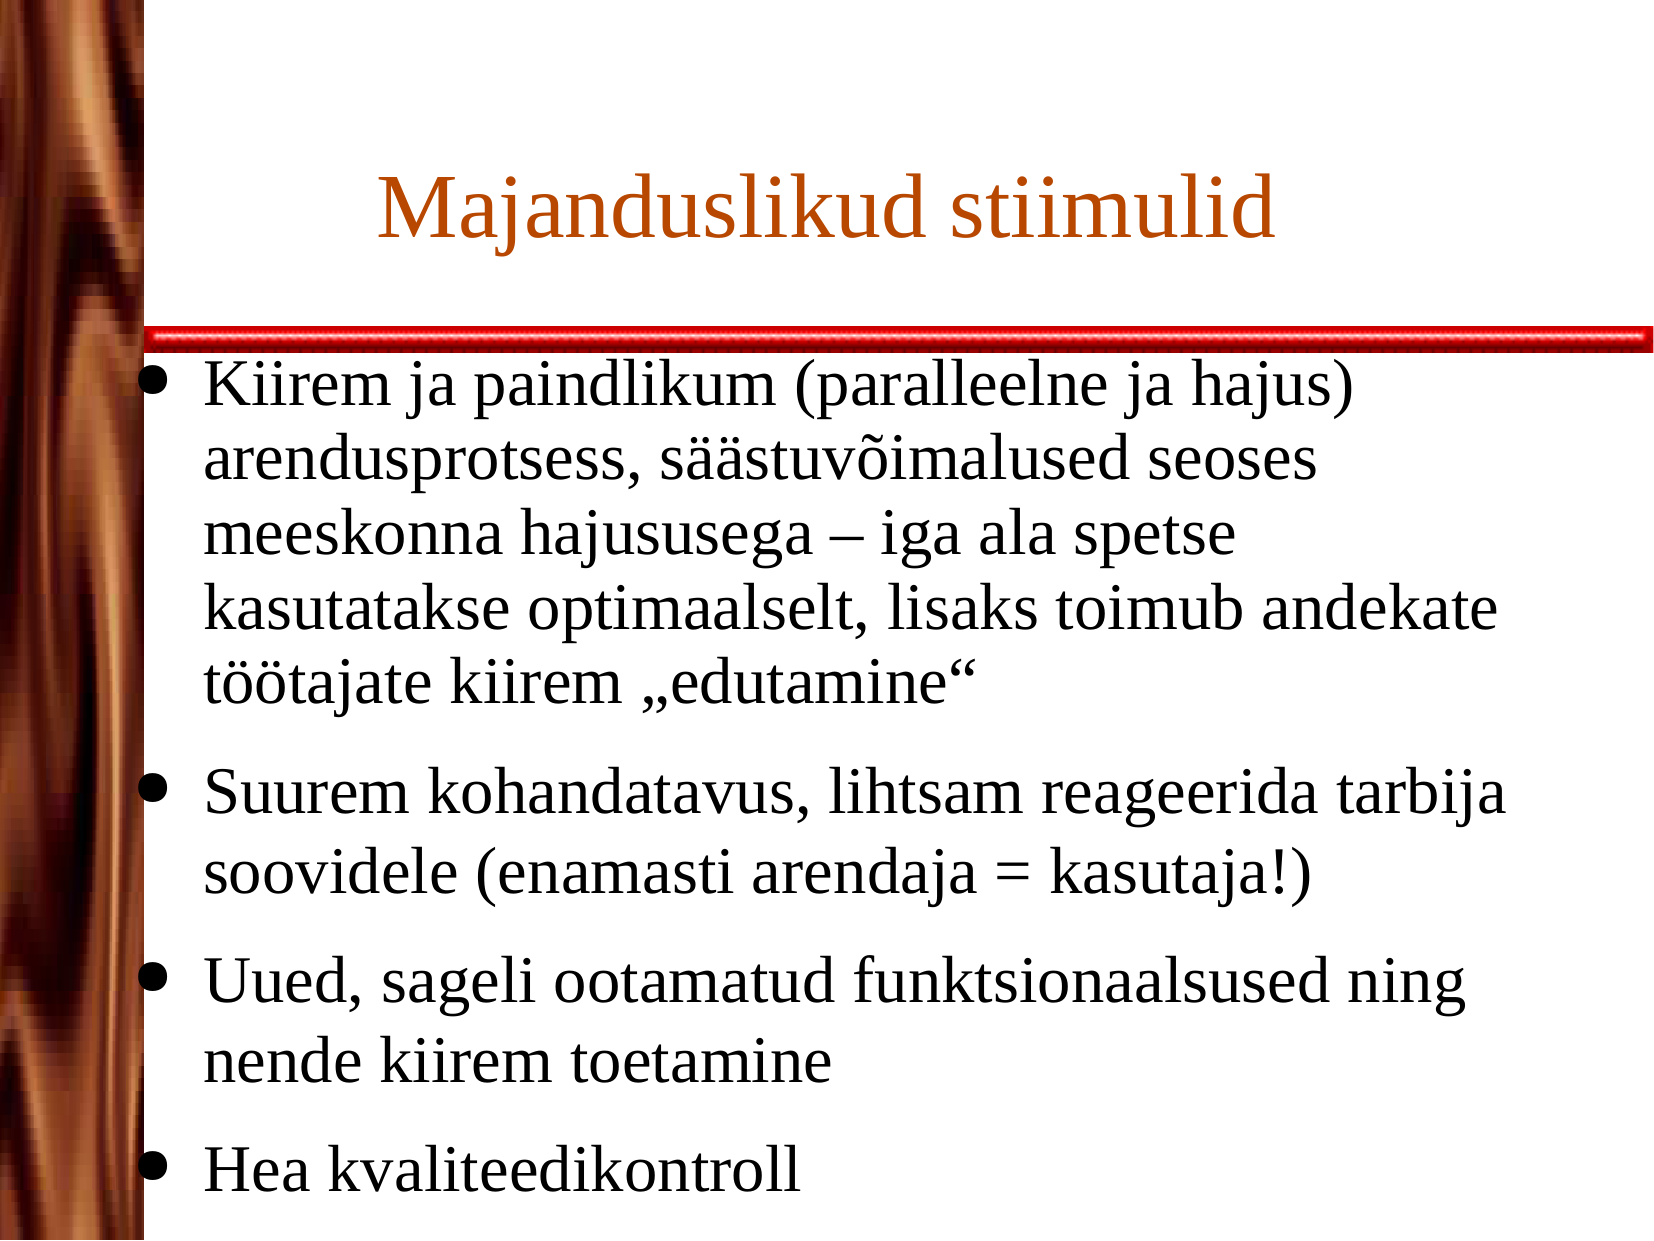

# Majanduslikud stiimulid
Kiirem ja paindlikum (paralleelne ja hajus) arendusprotsess, säästuvõimalused seoses meeskonna hajususega – iga ala spetse kasutatakse optimaalselt, lisaks toimub andekate töötajate kiirem „edutamine“
Suurem kohandatavus, lihtsam reageerida tarbija soovidele (enamasti arendaja = kasutaja!)
Uued, sageli ootamatud funktsionaalsused ning nende kiirem toetamine
Hea kvaliteedikontroll